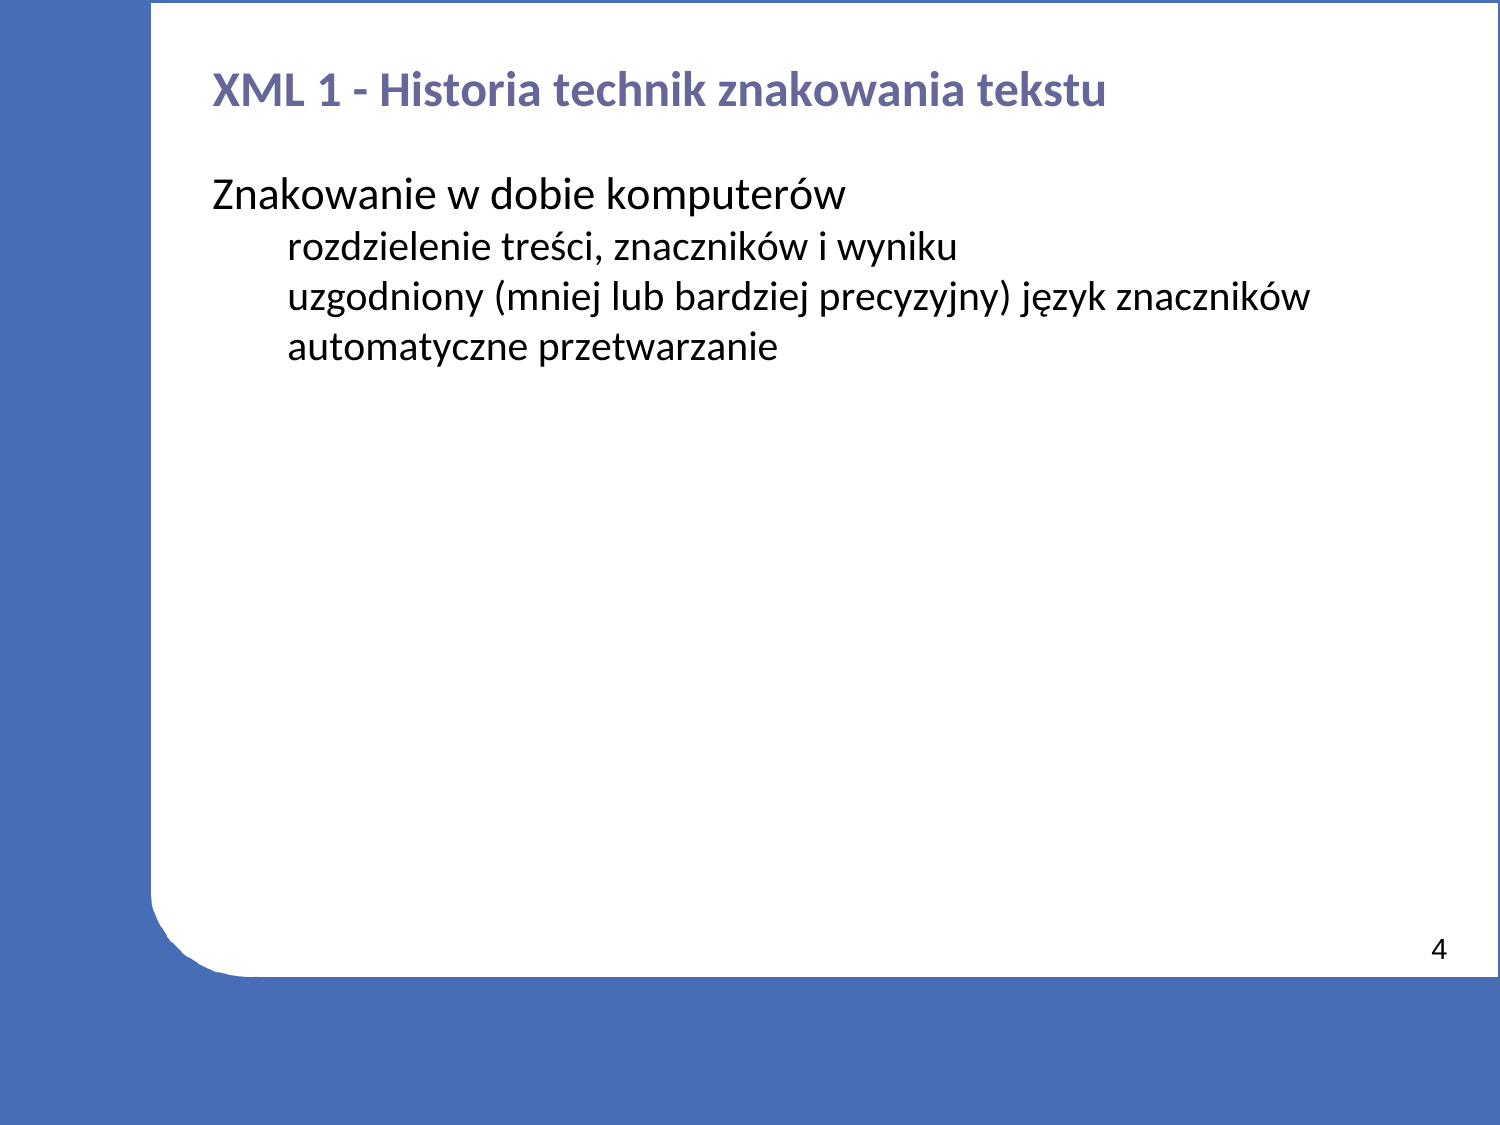

# XML 1 - Historia technik znakowania tekstu
Znakowanie w dobie komputerów
rozdzielenie treści, znaczników i wyniku
uzgodniony (mniej lub bardziej precyzyjny) język znaczników
automatyczne przetwarzanie
4